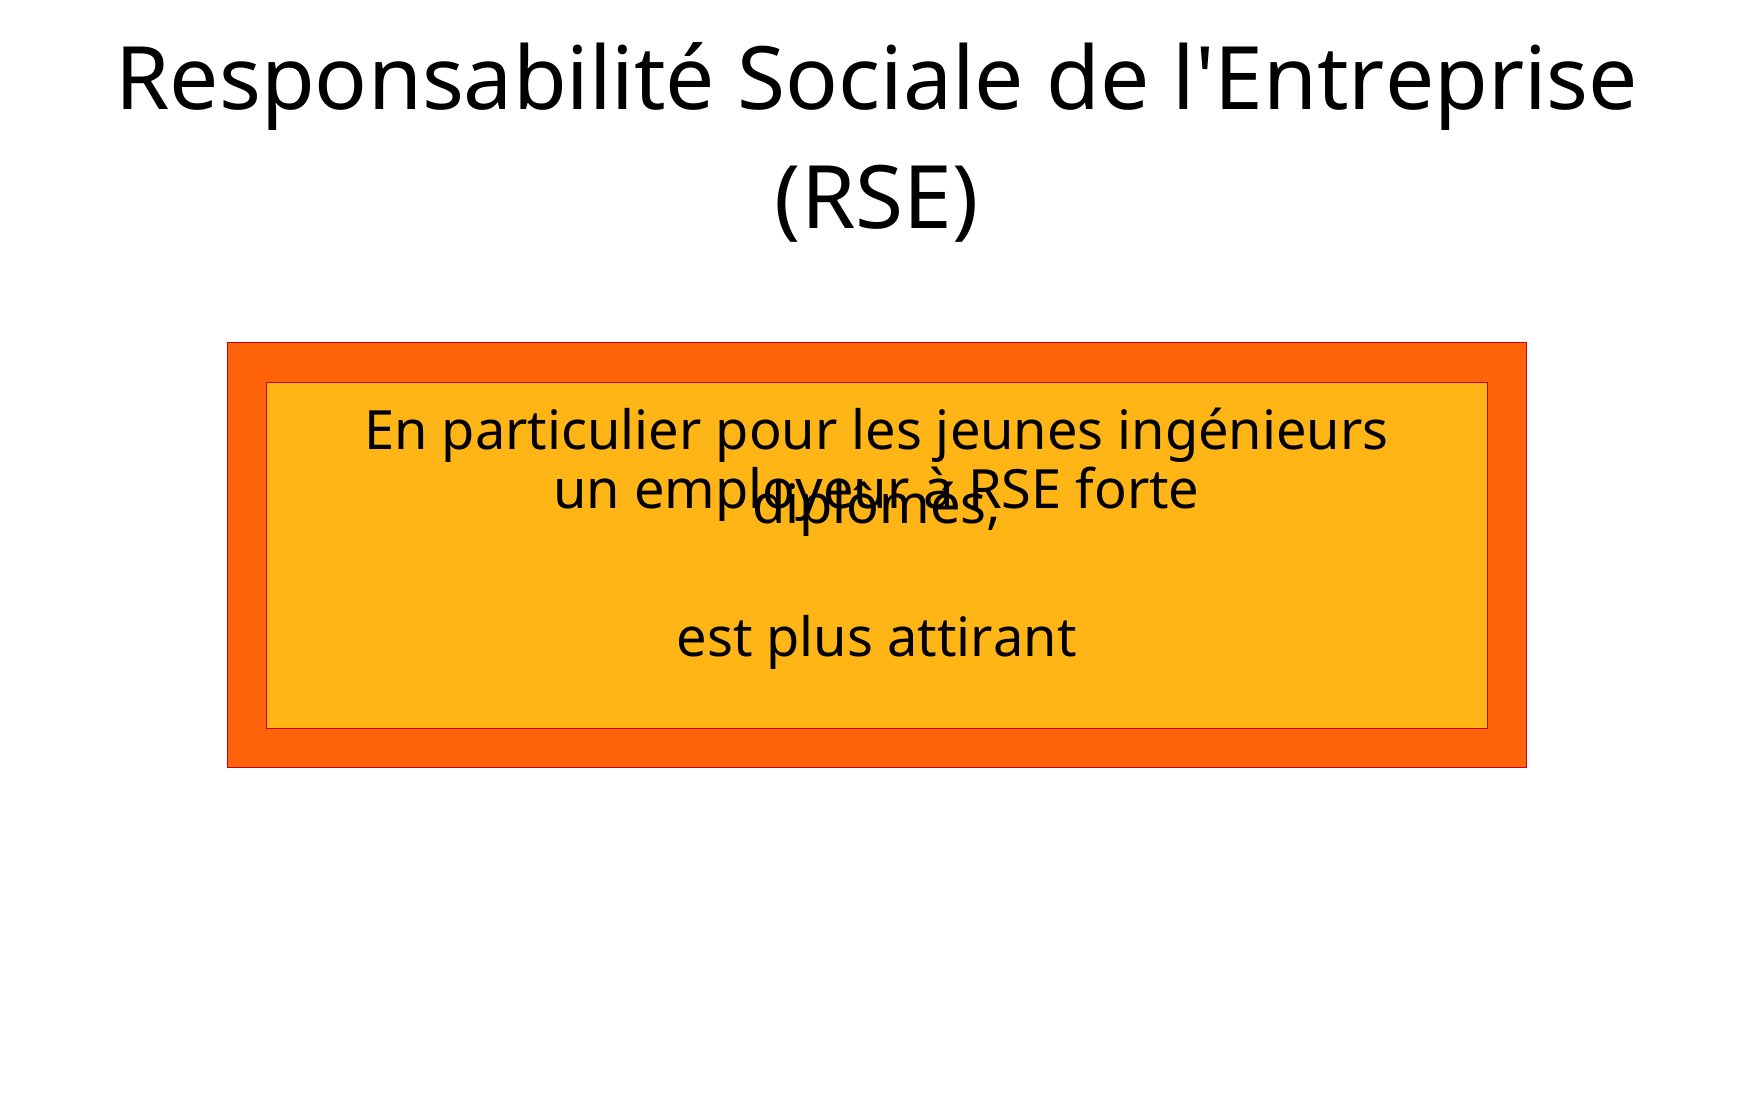

# Responsabilité Sociale de l'Entreprise (RSE)
En particulier pour les jeunes ingénieurs diplômés,
un employeur à RSE forte
est plus attirant